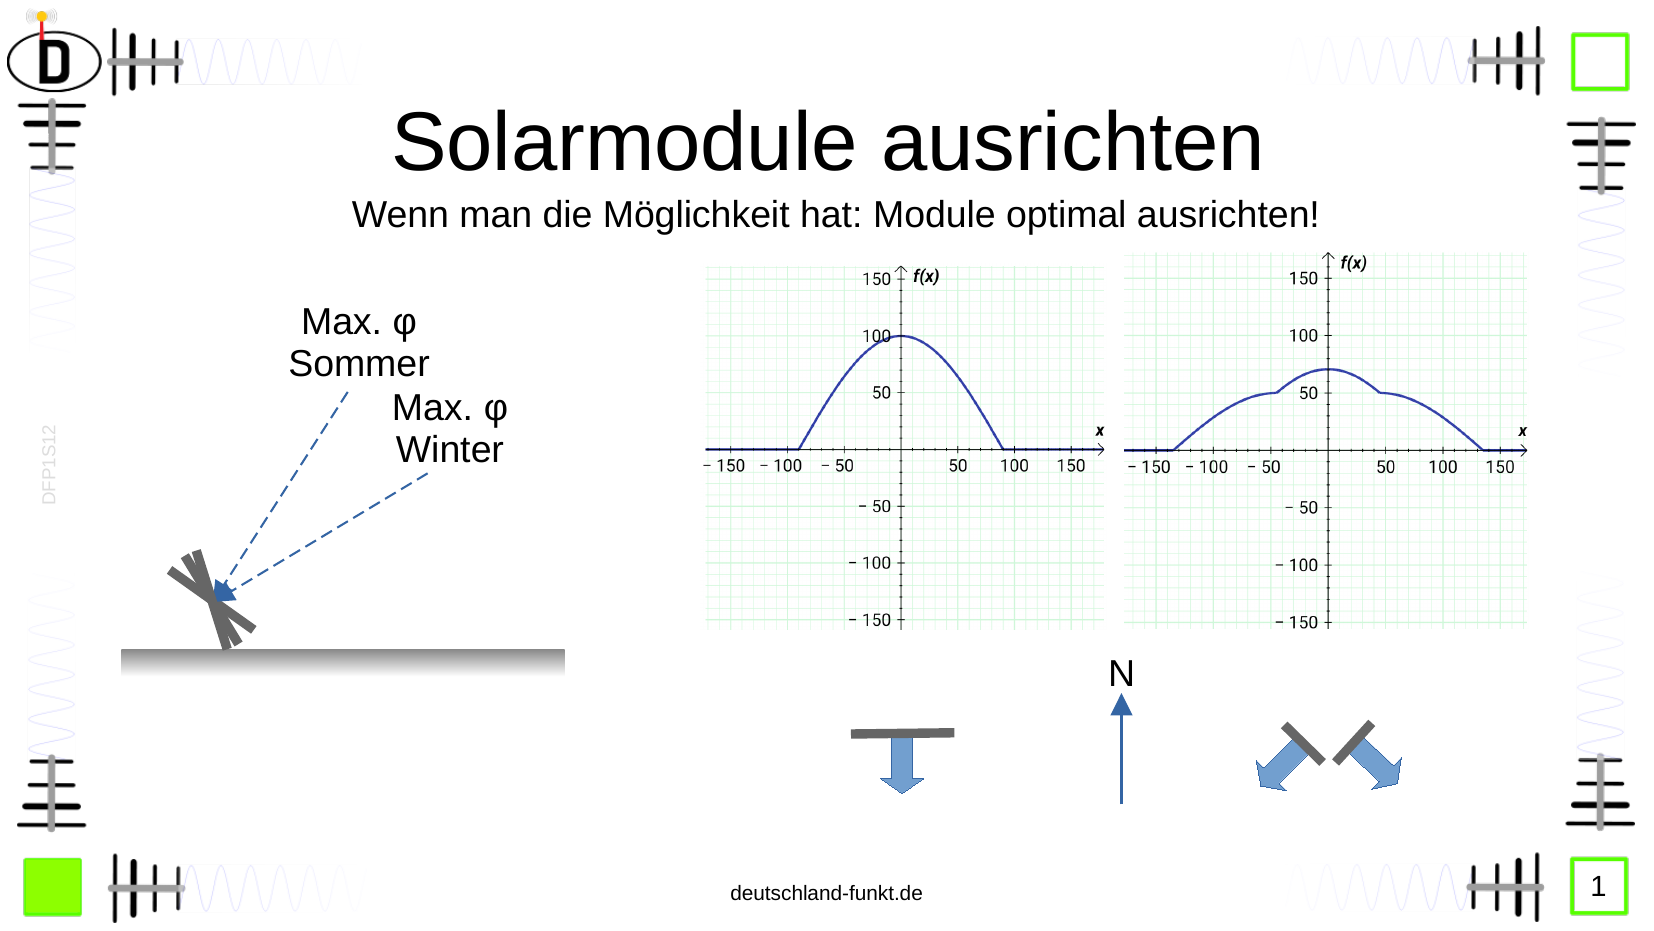

# Solarmodule ausrichten
Wenn man die Möglichkeit hat: Module optimal ausrichten!
Max. φ
Sommer
Max. φ
Winter
DFP1S12
N